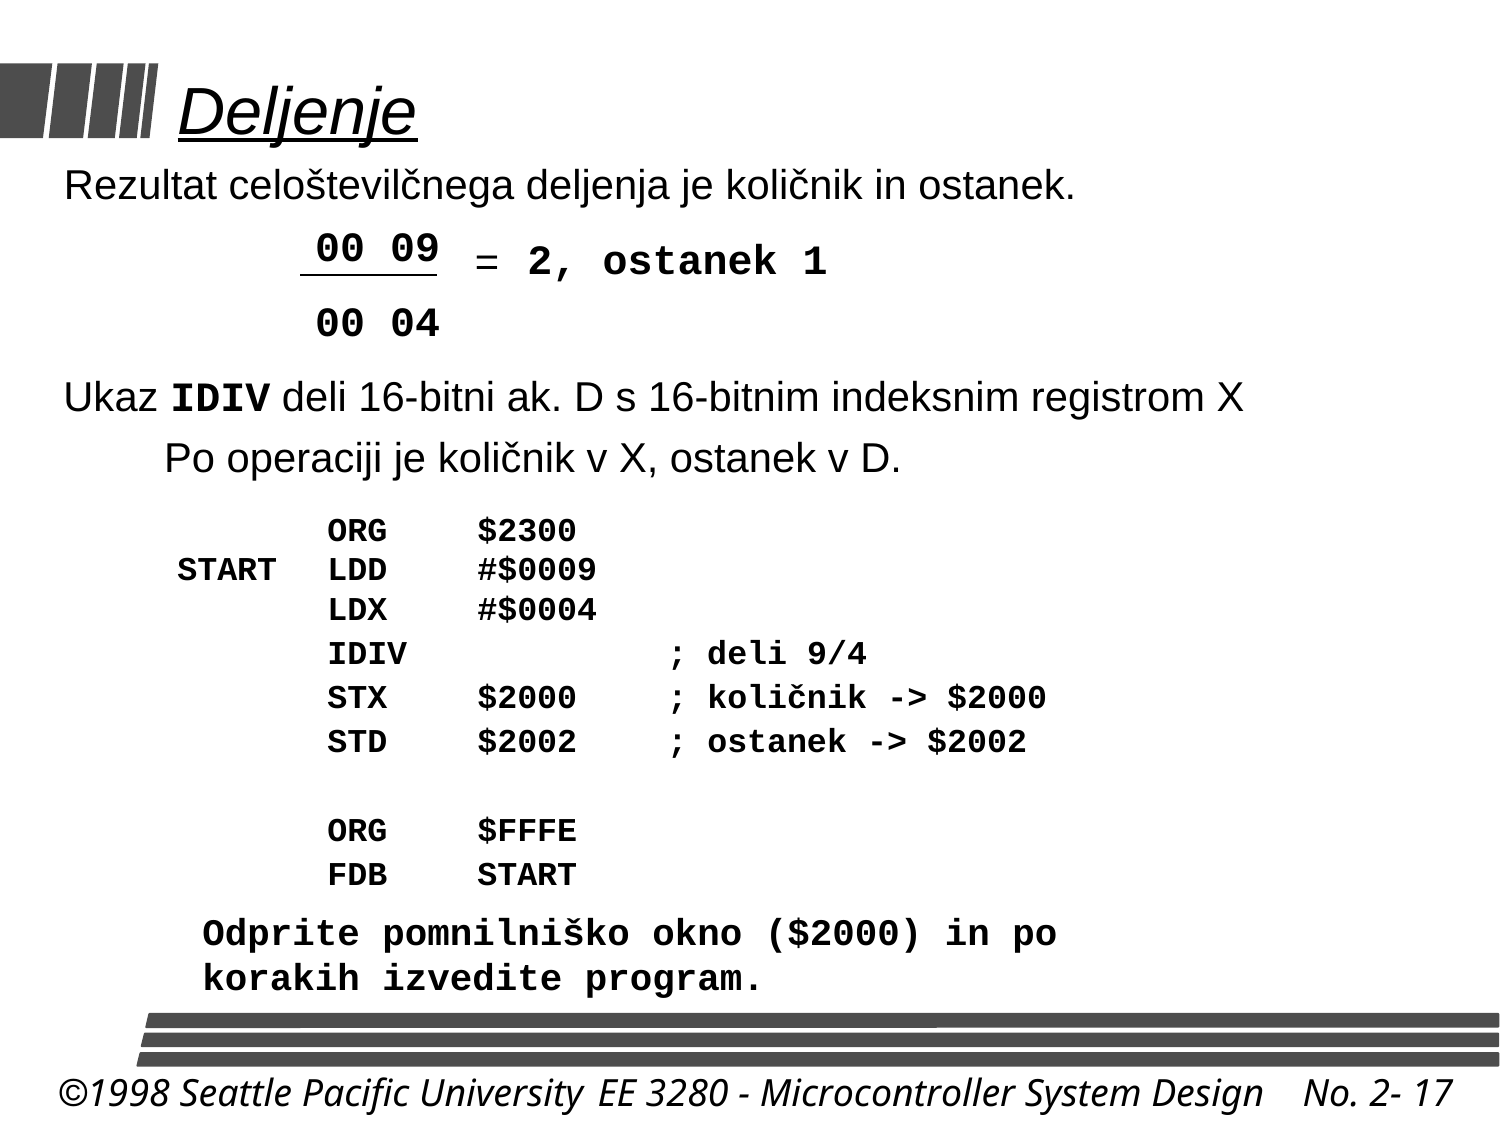

# Deljenje
Rezultat celoštevilčnega deljenja je količnik in ostanek.
00 09
2, ostanek 1
=
00 04
Ukaz IDIV deli 16-bitni ak. D s 16-bitnim indeksnim registrom X
Po operaciji je količnik v X, ostanek v D.
	ORG	$2300
START	LDD	#$0009
	LDX	#$0004
	IDIV		 ; deli 9/4
	STX	$2000	 ; količnik -> $2000
	STD	$2002	 ; ostanek -> $2002
	ORG	$FFFE
	FDB	START
Odprite pomnilniško okno ($2000) in po korakih izvedite program.